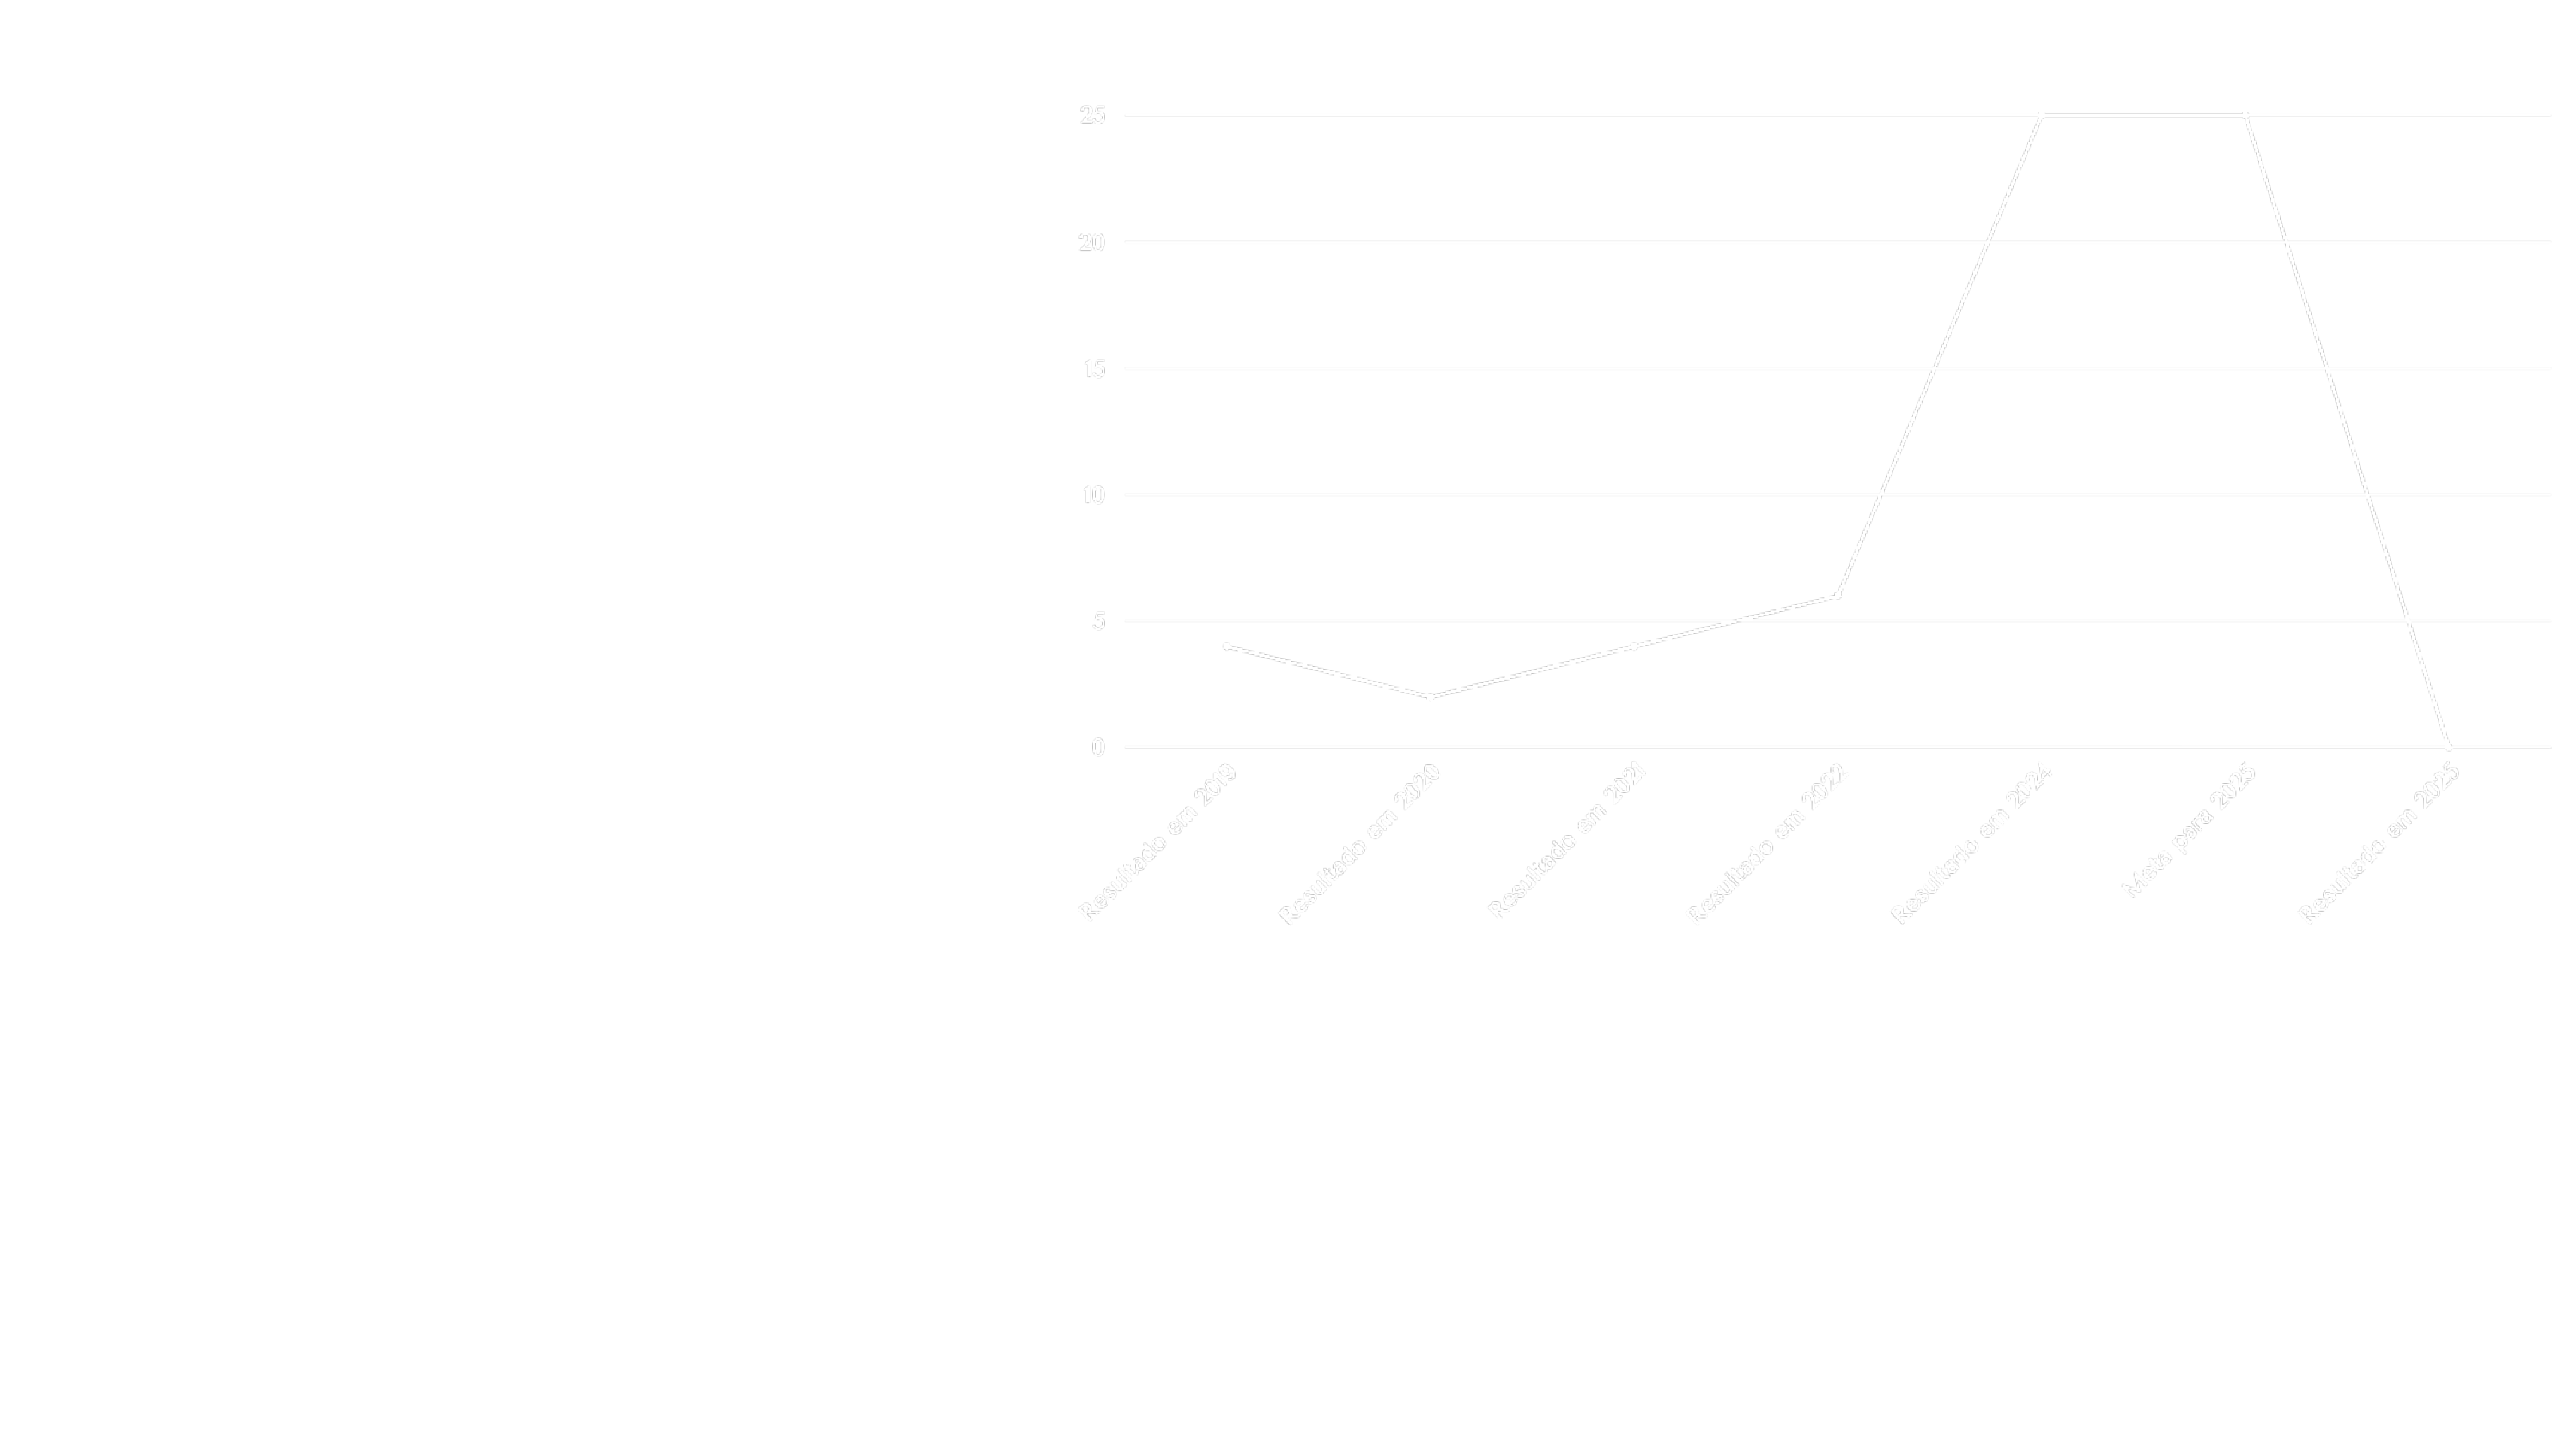

Usuários por Veículo Destinado à Locomoção de Magistrados(as) – UVM
Unidade de medida: Número de usuários/número de veículos de magistrados(as).
Definição da Meta: Manter o número de usuários/número de veículos de magistrados(as) existente em 2024
Resultado 2019 - 4,17
Resultado 2020 - 2
Resultado 2021 - 4,22
Resultado 2022 - 6,5
Resultado em 2024 - 25,5
Meta para 2025 - 25,5
Resultado em 2025 - 0